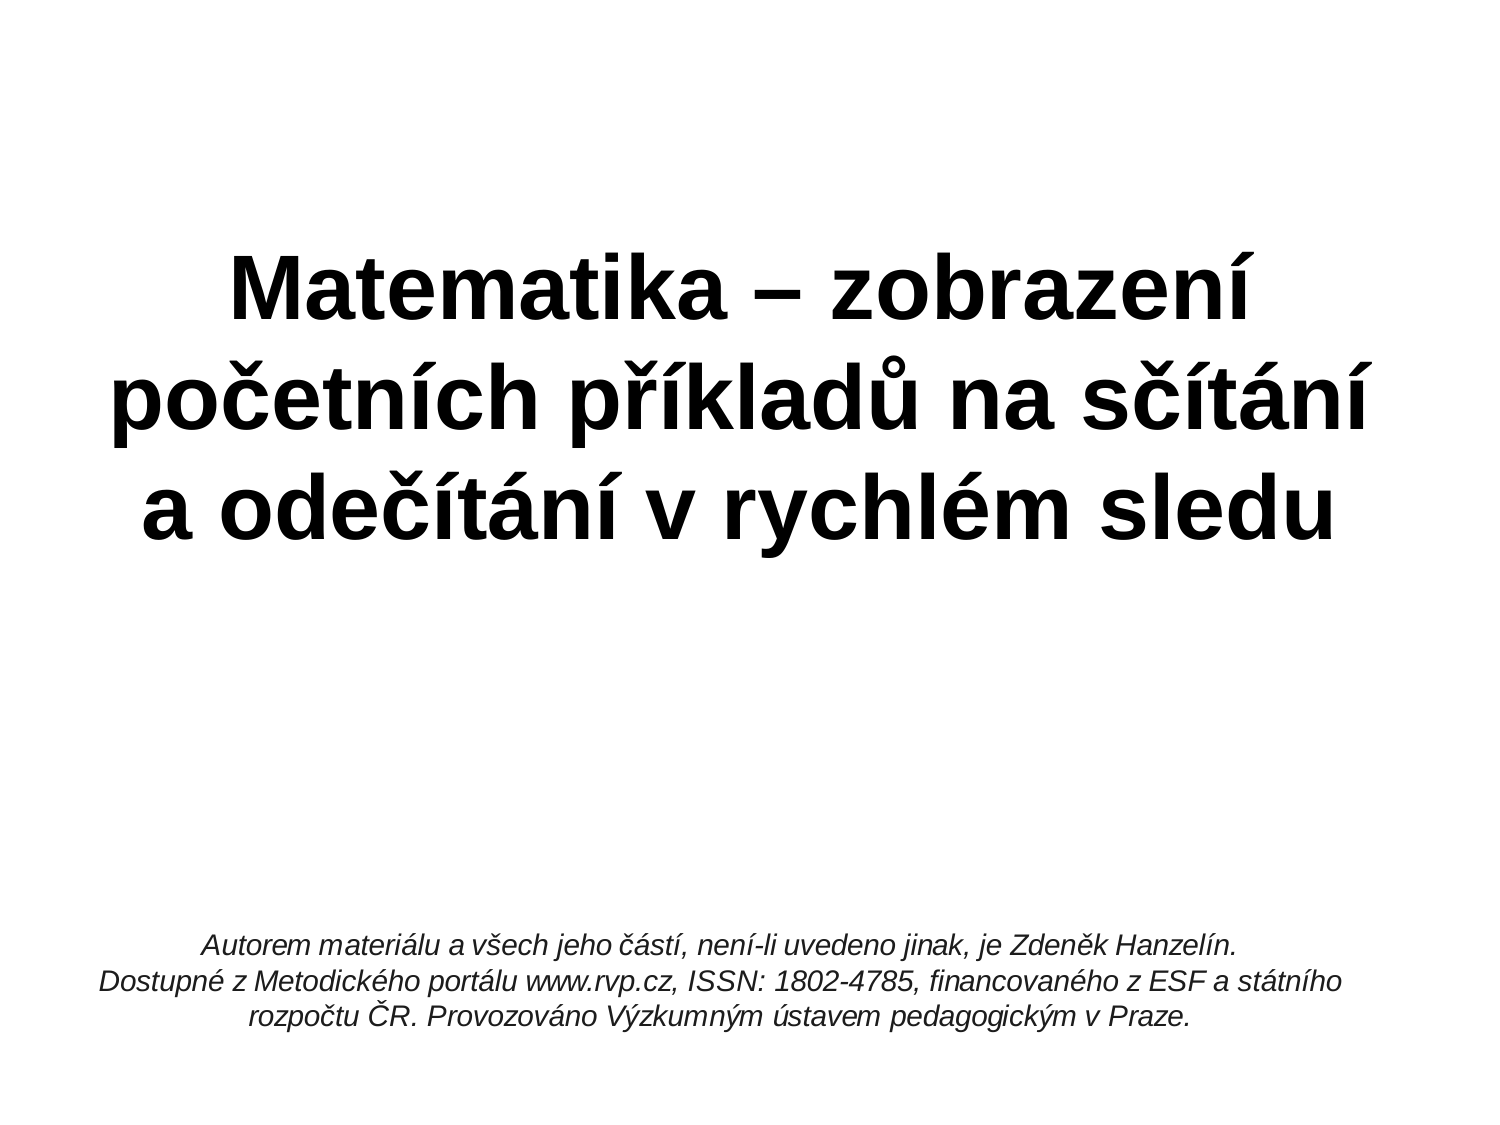

Matematika – zobrazení
početních příkladů na sčítání
a odečítání v rychlém sledu